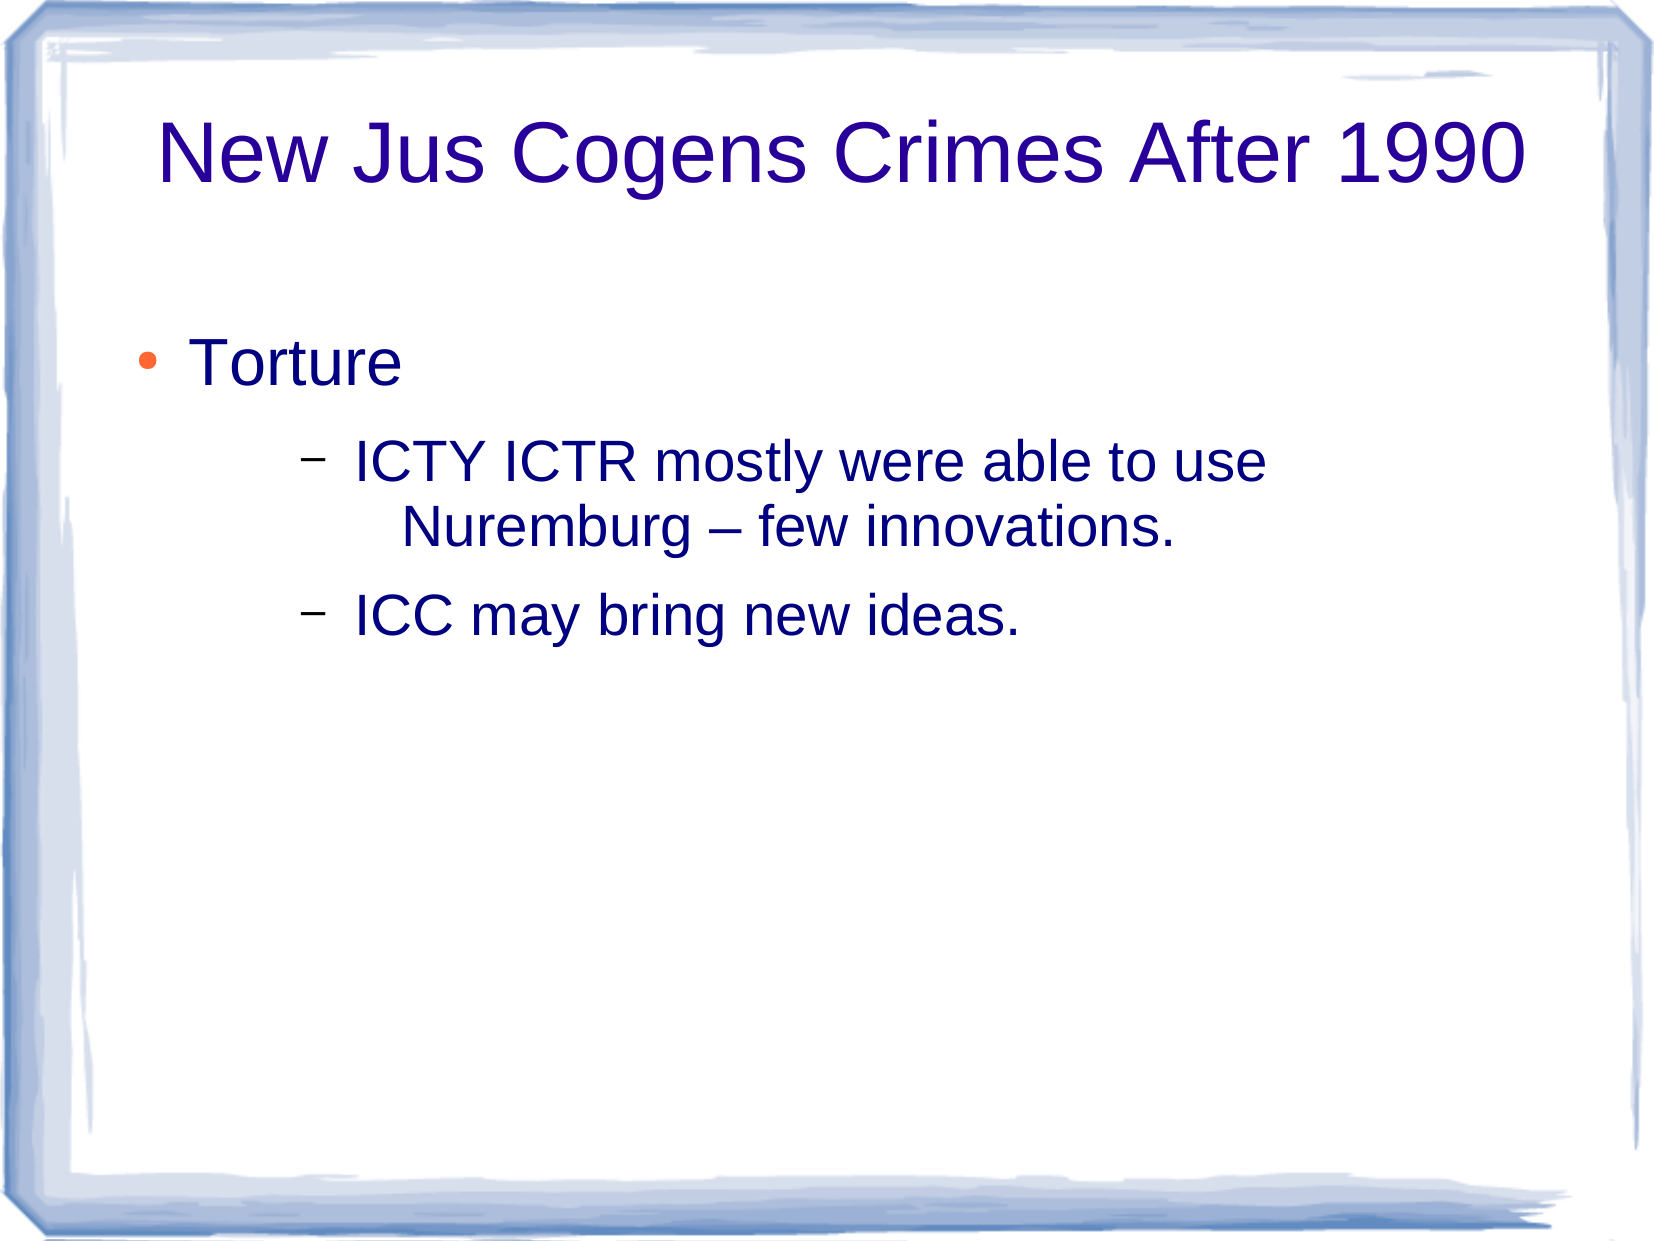

# New Jus Cogens Crimes After 1990
Torture
ICTY ICTR mostly were able to use Nuremburg – few innovations.
ICC may bring new ideas.